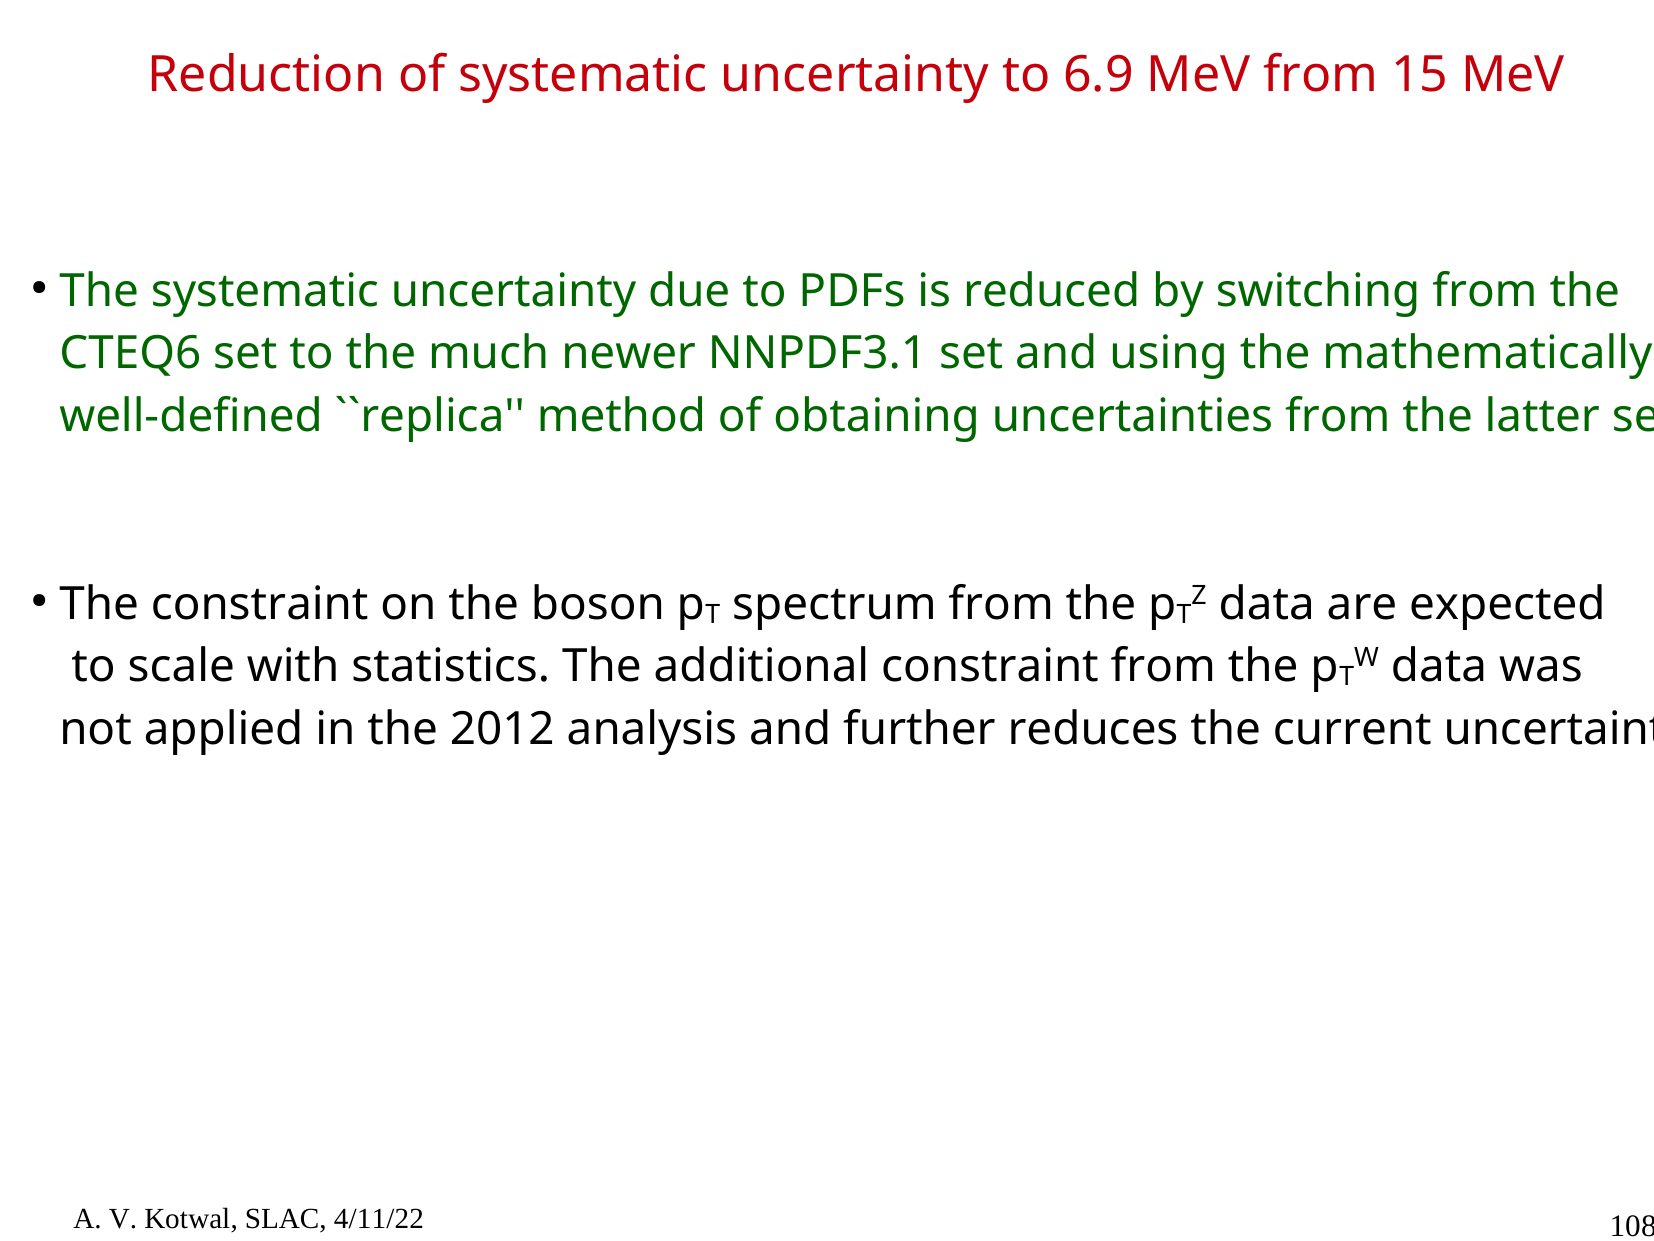

Reduction of systematic uncertainty to 6.9 MeV from 15 MeV
 The systematic uncertainty due to PDFs is reduced by switching from the
 CTEQ6 set to the much newer NNPDF3.1 set and using the mathematically
 well-defined ``replica'' method of obtaining uncertainties from the latter set.
 The constraint on the boson pT spectrum from the pTZ data are expected
 to scale with statistics. The additional constraint from the pTW data was
 not applied in the 2012 analysis and further reduces the current uncertainty
A. V. Kotwal, SLAC, 4/11/22